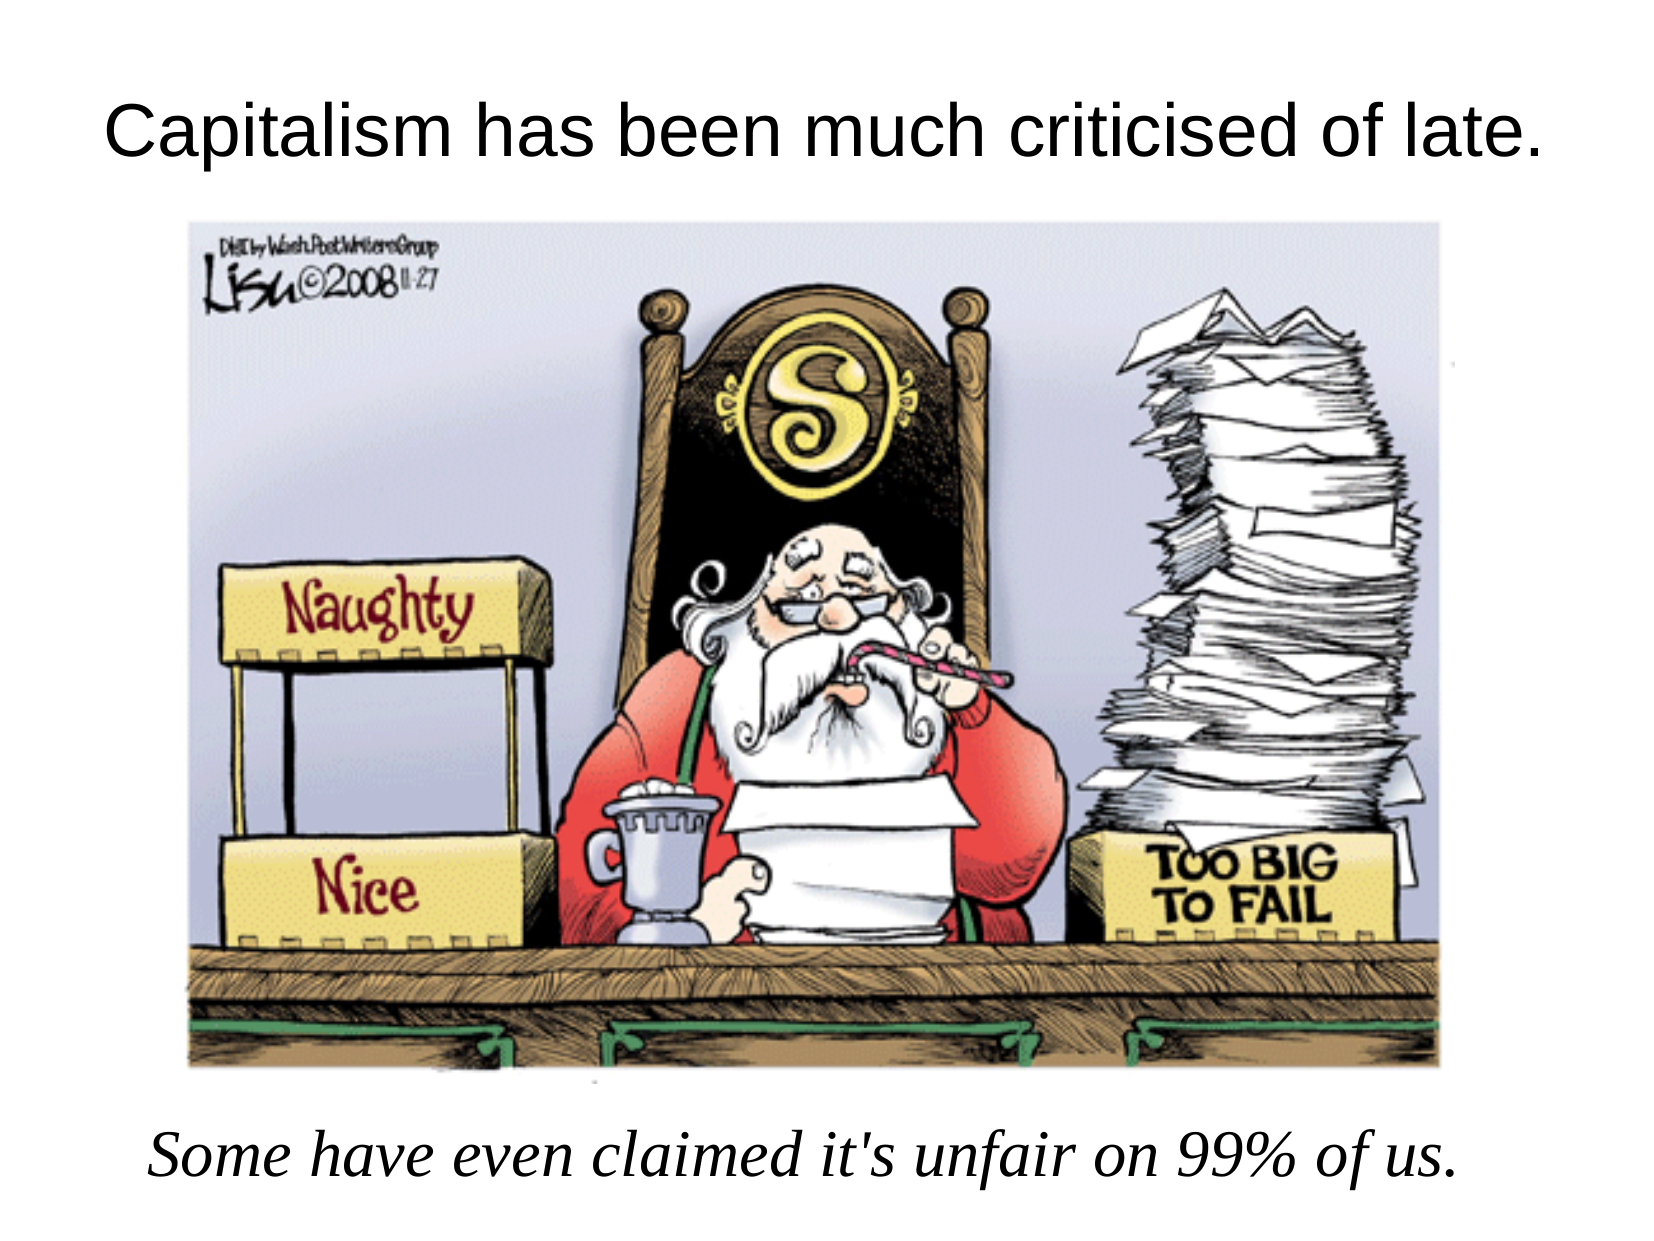

Capitalism has been much criticised of late.
Some have even claimed it's unfair on 99% of us.